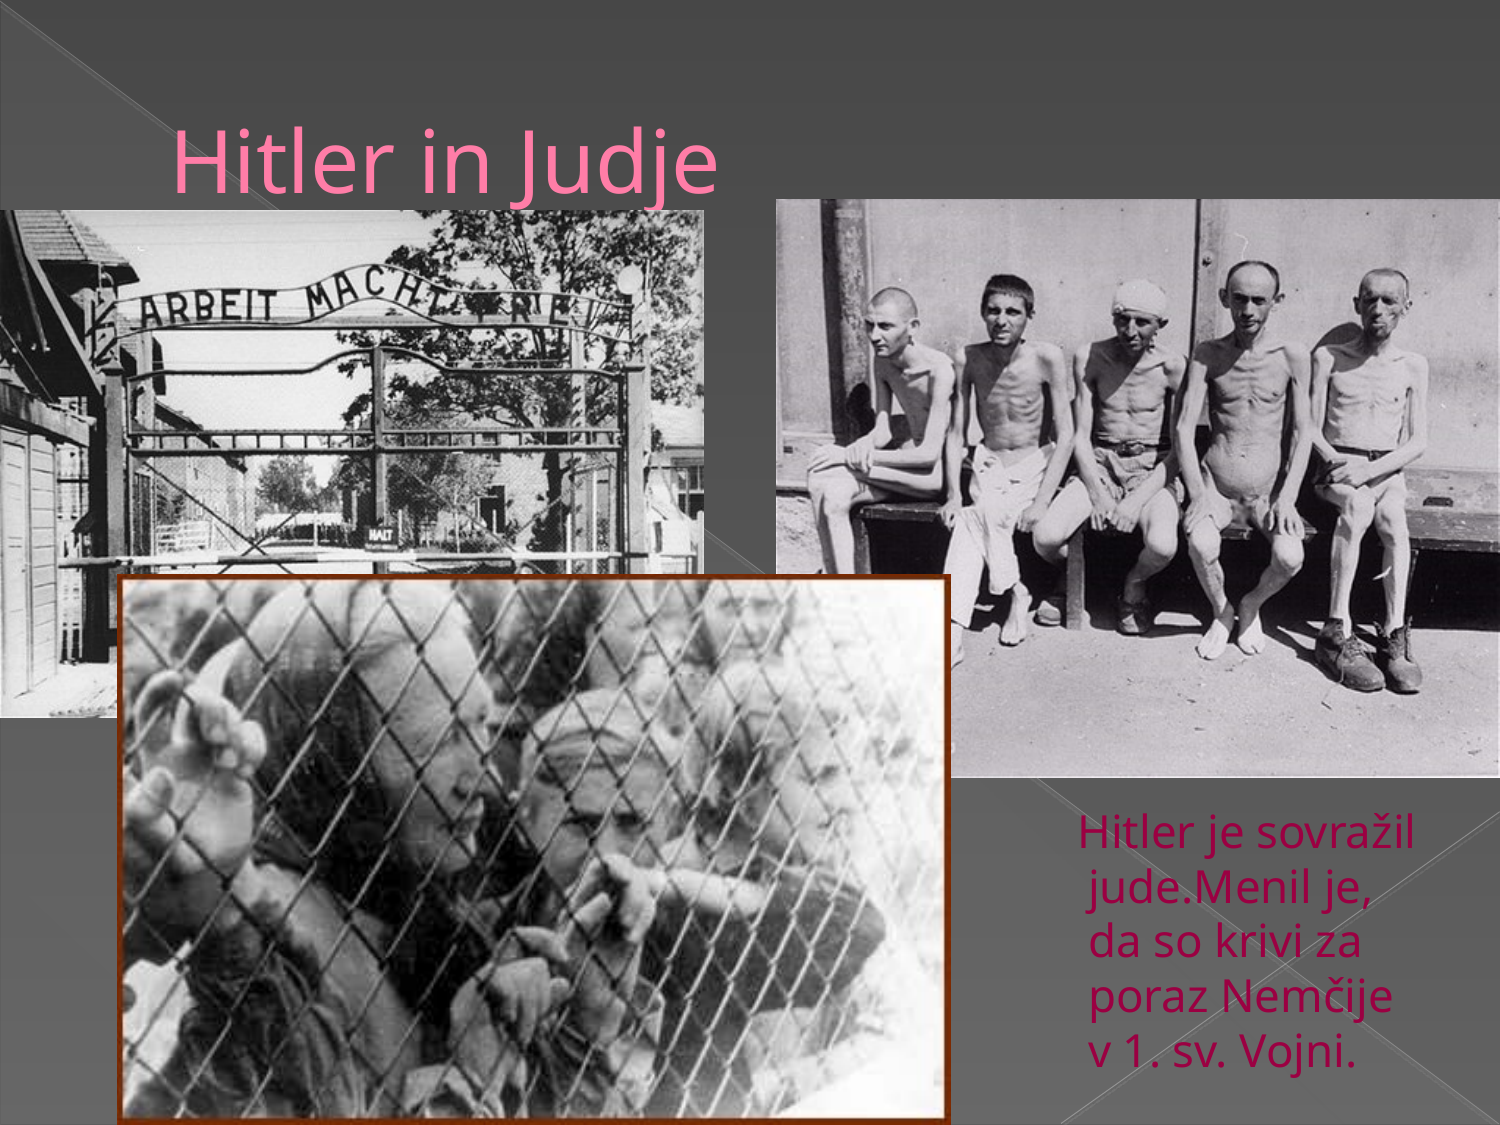

# Hitler in Judje
 Hitler je sovražil jude.Menil je, da so krivi za poraz Nemčije v 1. sv. Vojni.